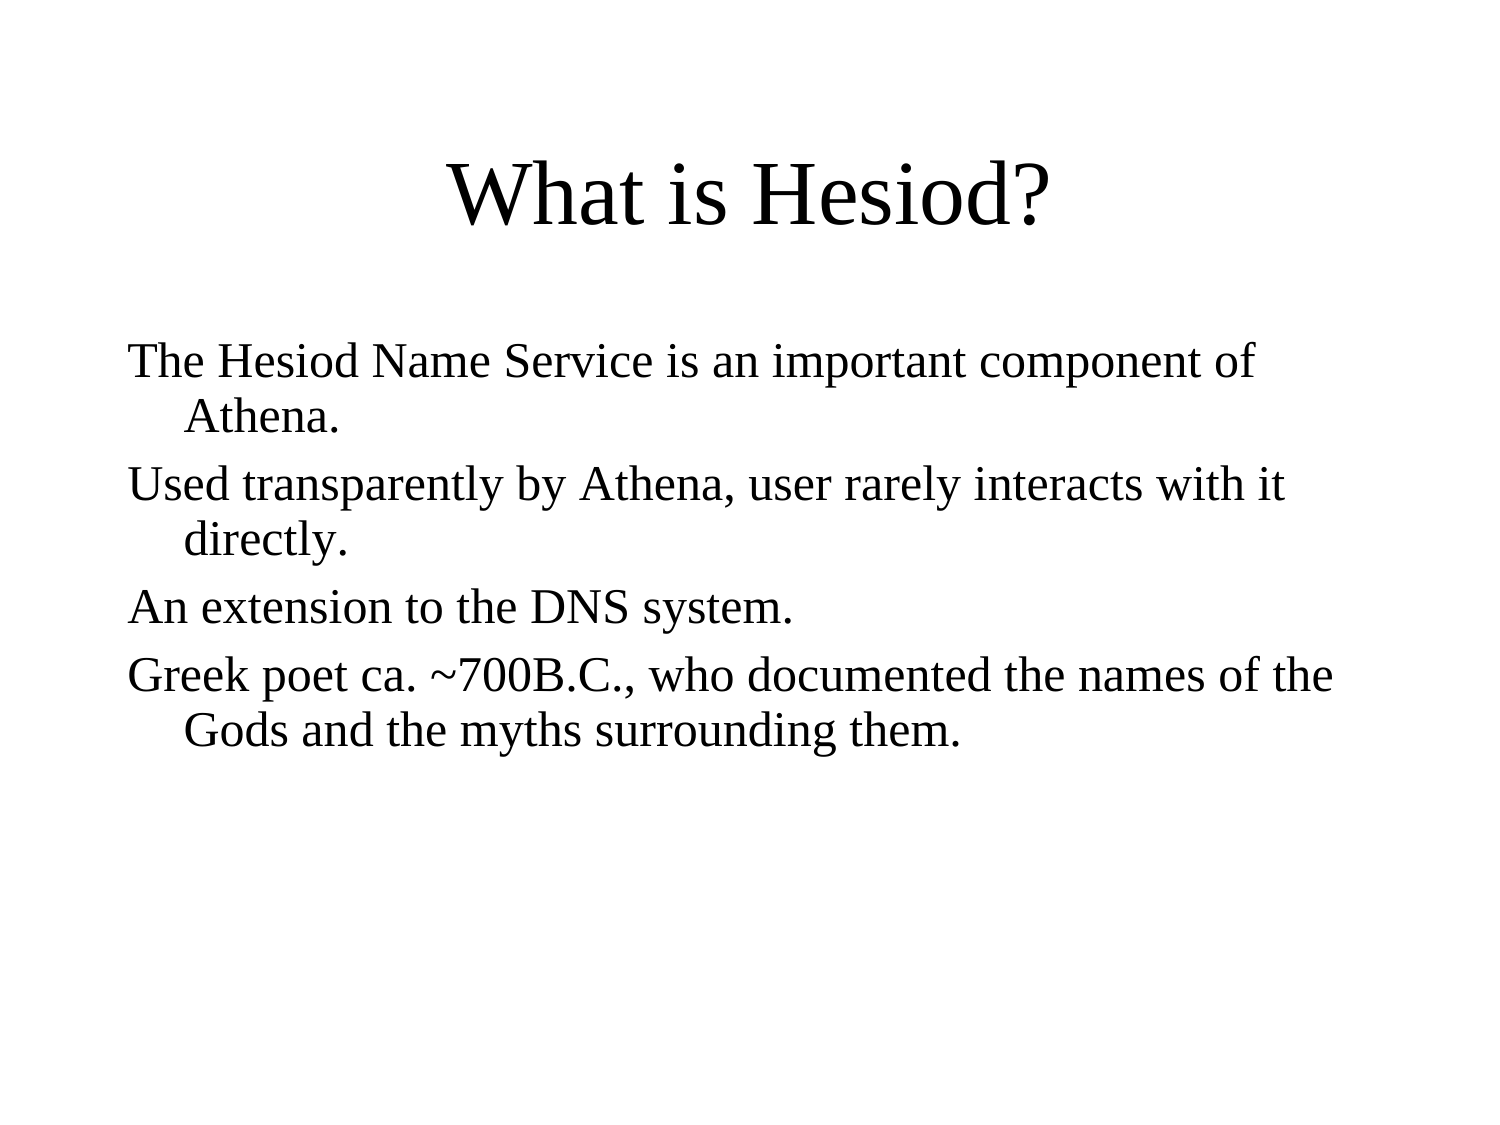

# What is Hesiod?
The Hesiod Name Service is an important component of Athena.
Used transparently by Athena, user rarely interacts with it directly.
An extension to the DNS system.
Greek poet ca. ~700B.C., who documented the names of the Gods and the myths surrounding them.